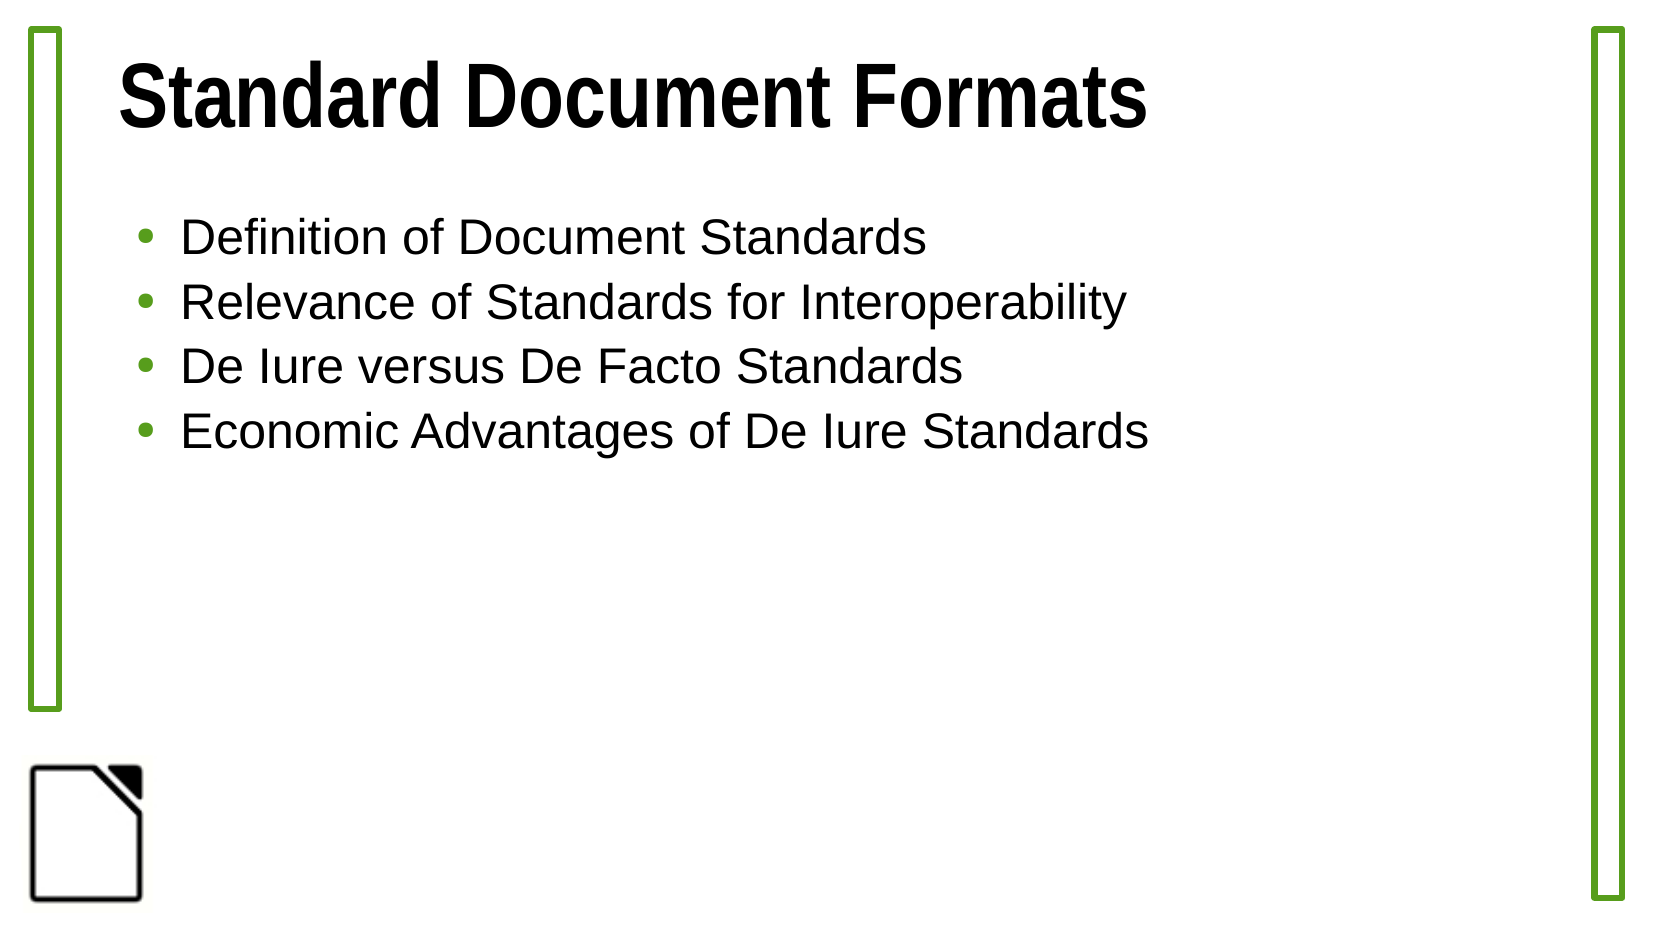

# Standard Document Formats
Definition of Document Standards
Relevance of Standards for Interoperability
De Iure versus De Facto Standards
Economic Advantages of De Iure Standards